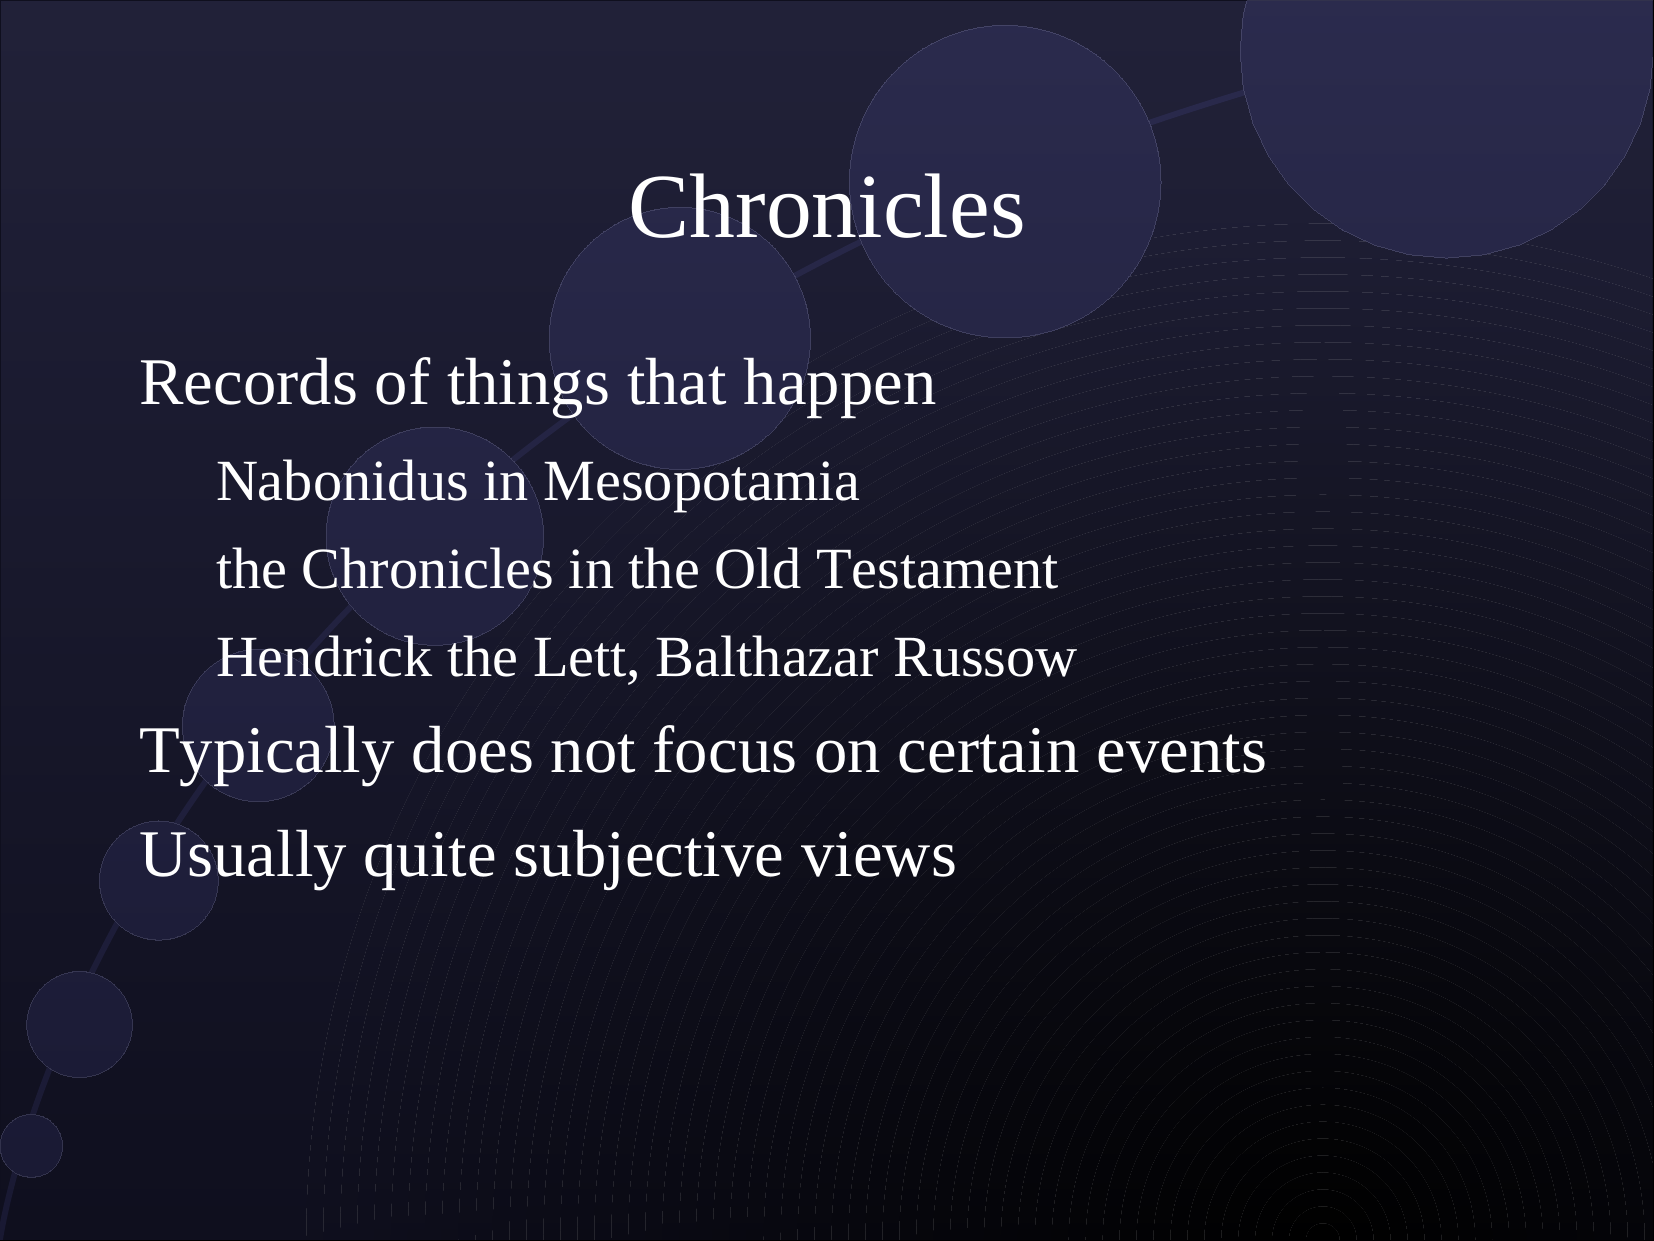

# Chronicles
Records of things that happen
Nabonidus in Mesopotamia
the Chronicles in the Old Testament
Hendrick the Lett, Balthazar Russow
Typically does not focus on certain events
Usually quite subjective views